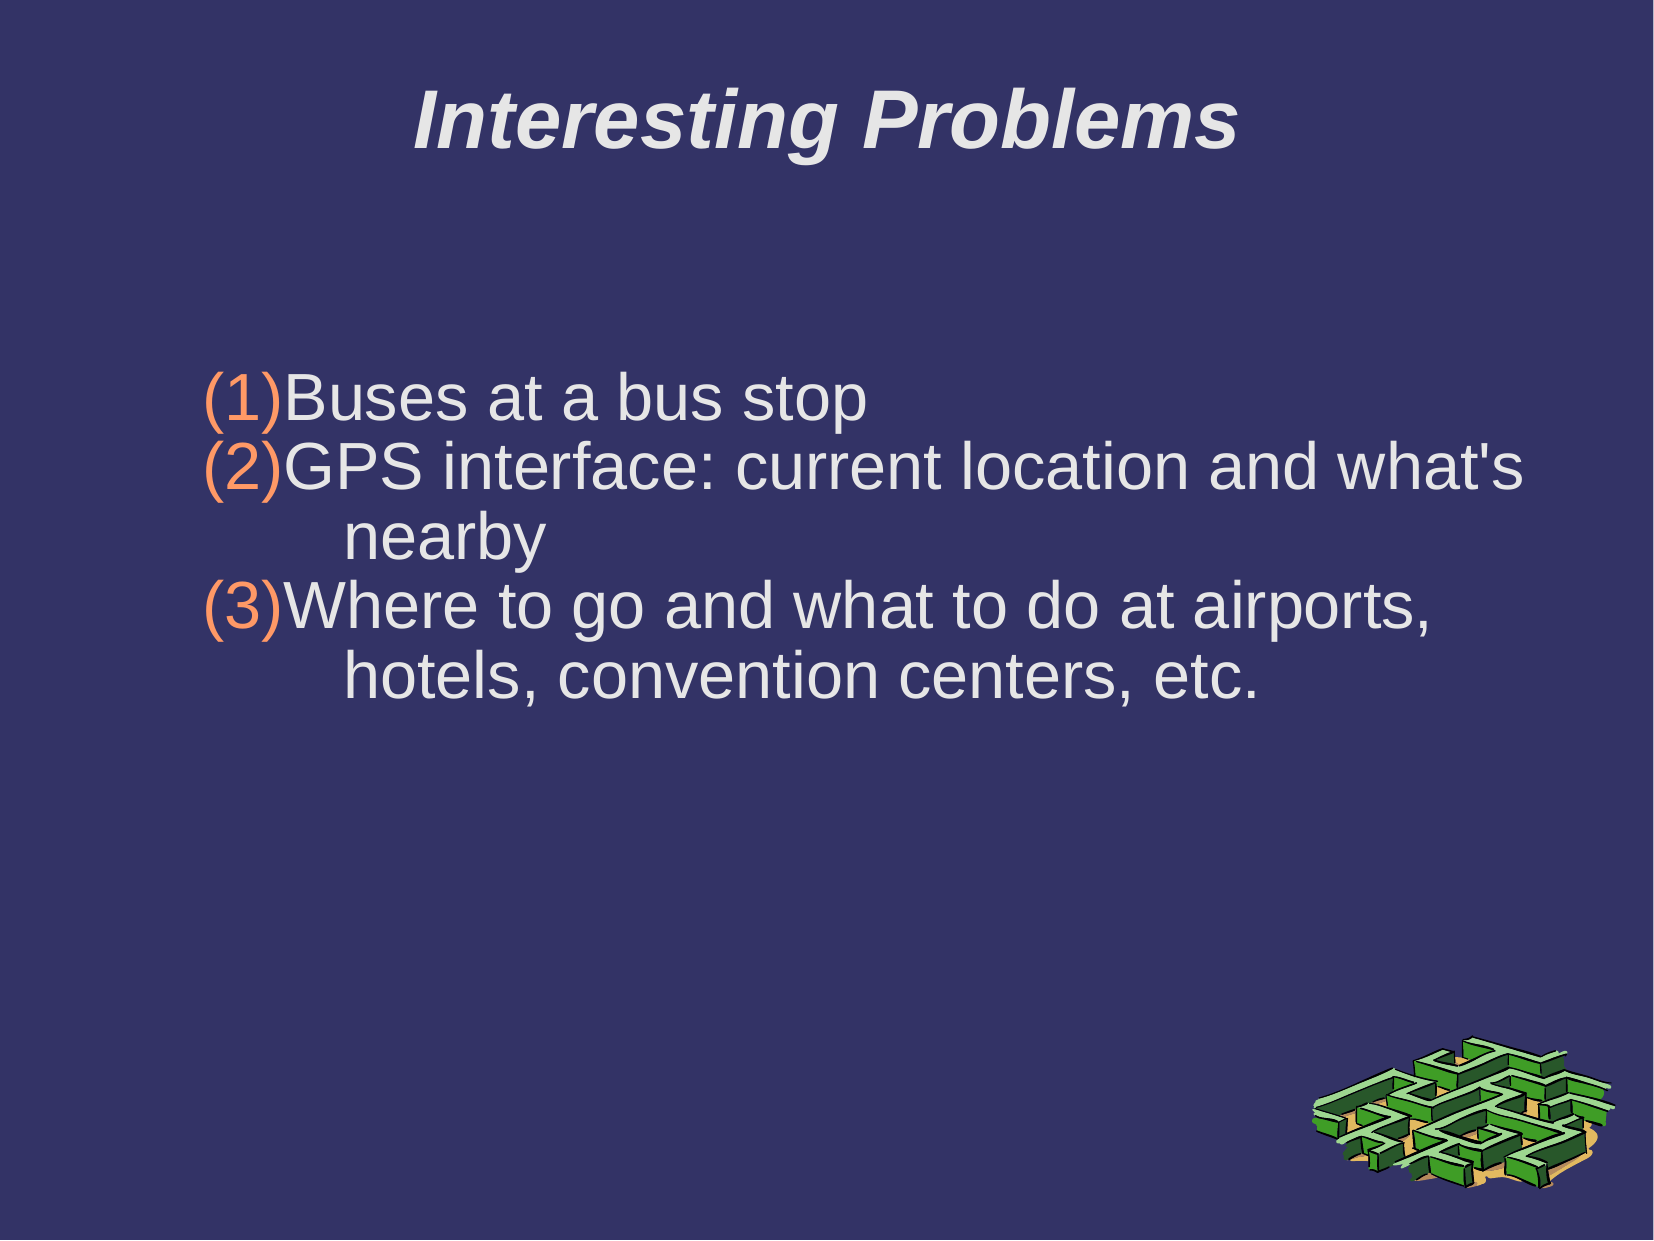

# Interesting Problems
Buses at a bus stop
GPS interface: current location and what's nearby
Where to go and what to do at airports, hotels, convention centers, etc.